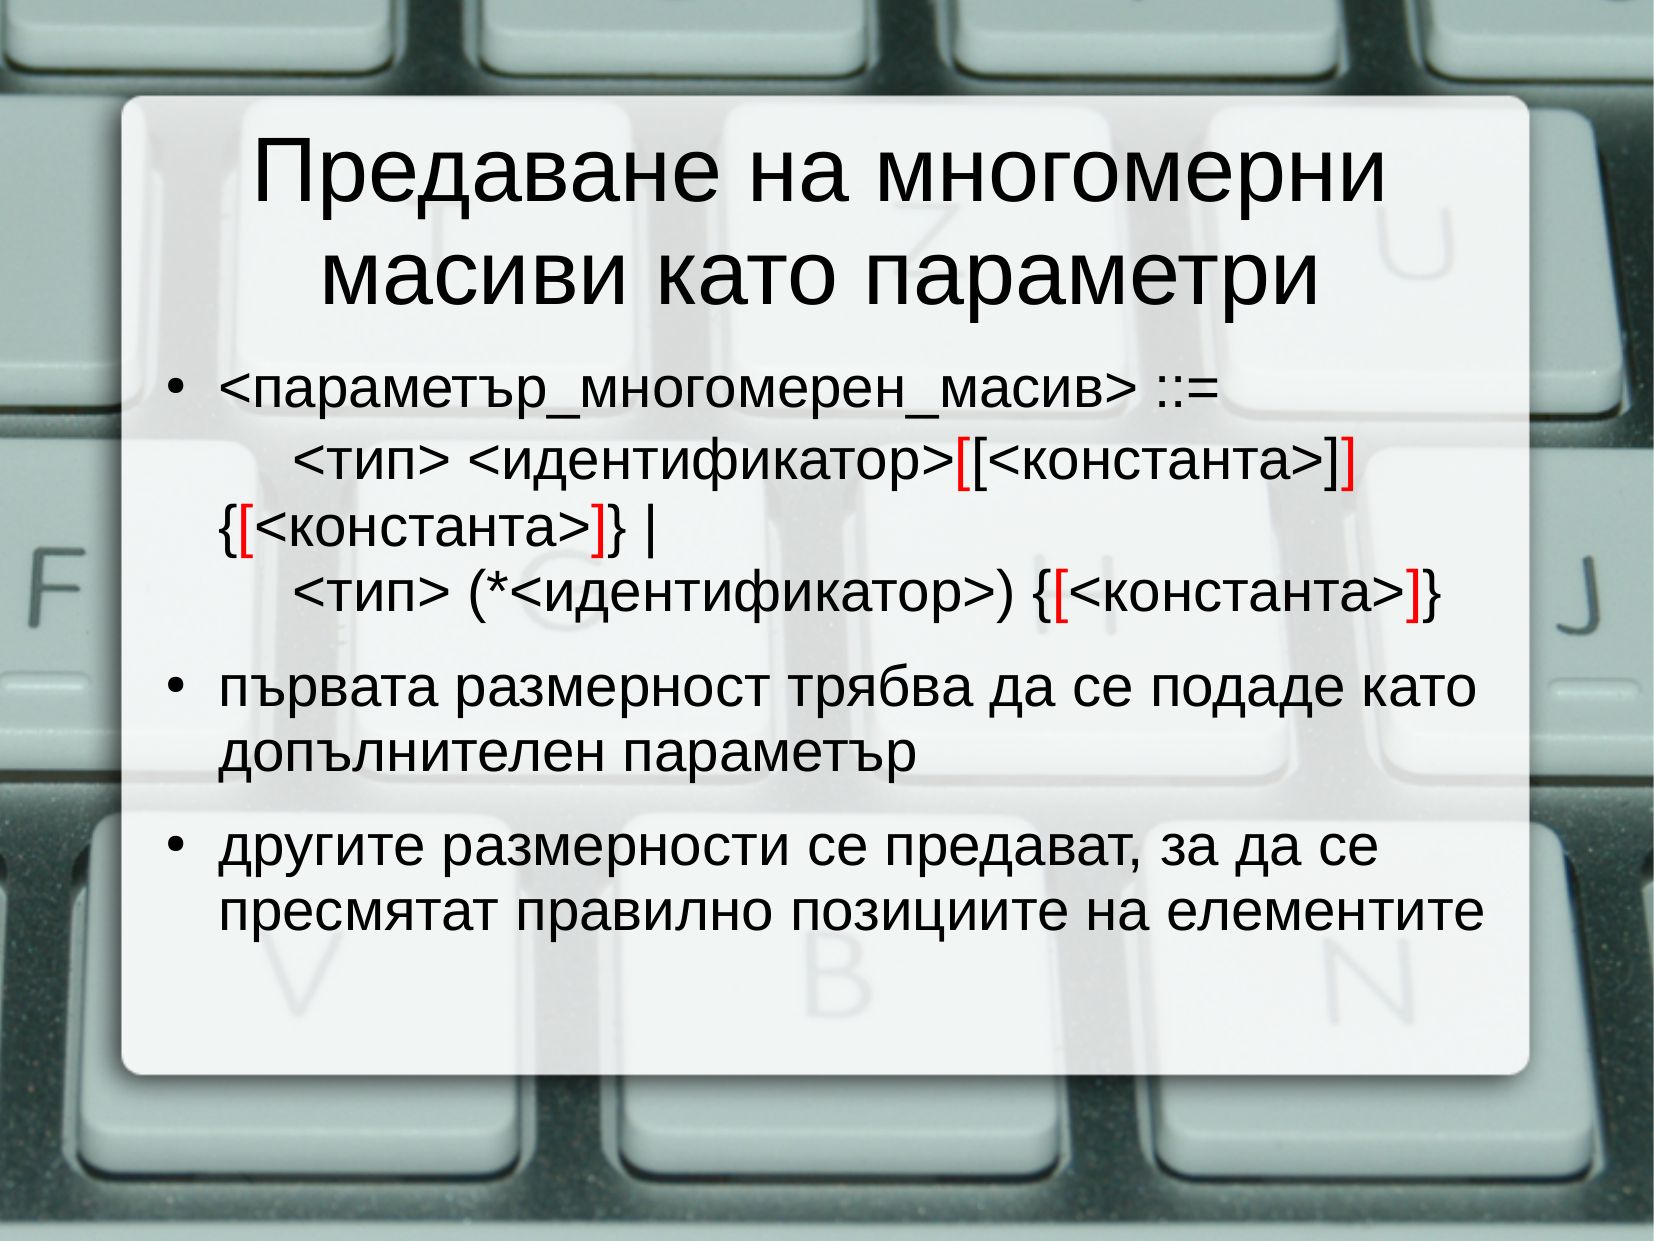

# Предаване на многомерни масиви като параметри
<параметър_многомерен_масив> ::=
	<тип> <идентификатор>[[<константа>]] {[<константа>]} |
	<тип> (*<идентификатор>) {[<константа>]}
първата размерност трябва да се подаде като допълнителен параметър
другите размерности се предават, за да се пресмятат правилно позициите на елементите